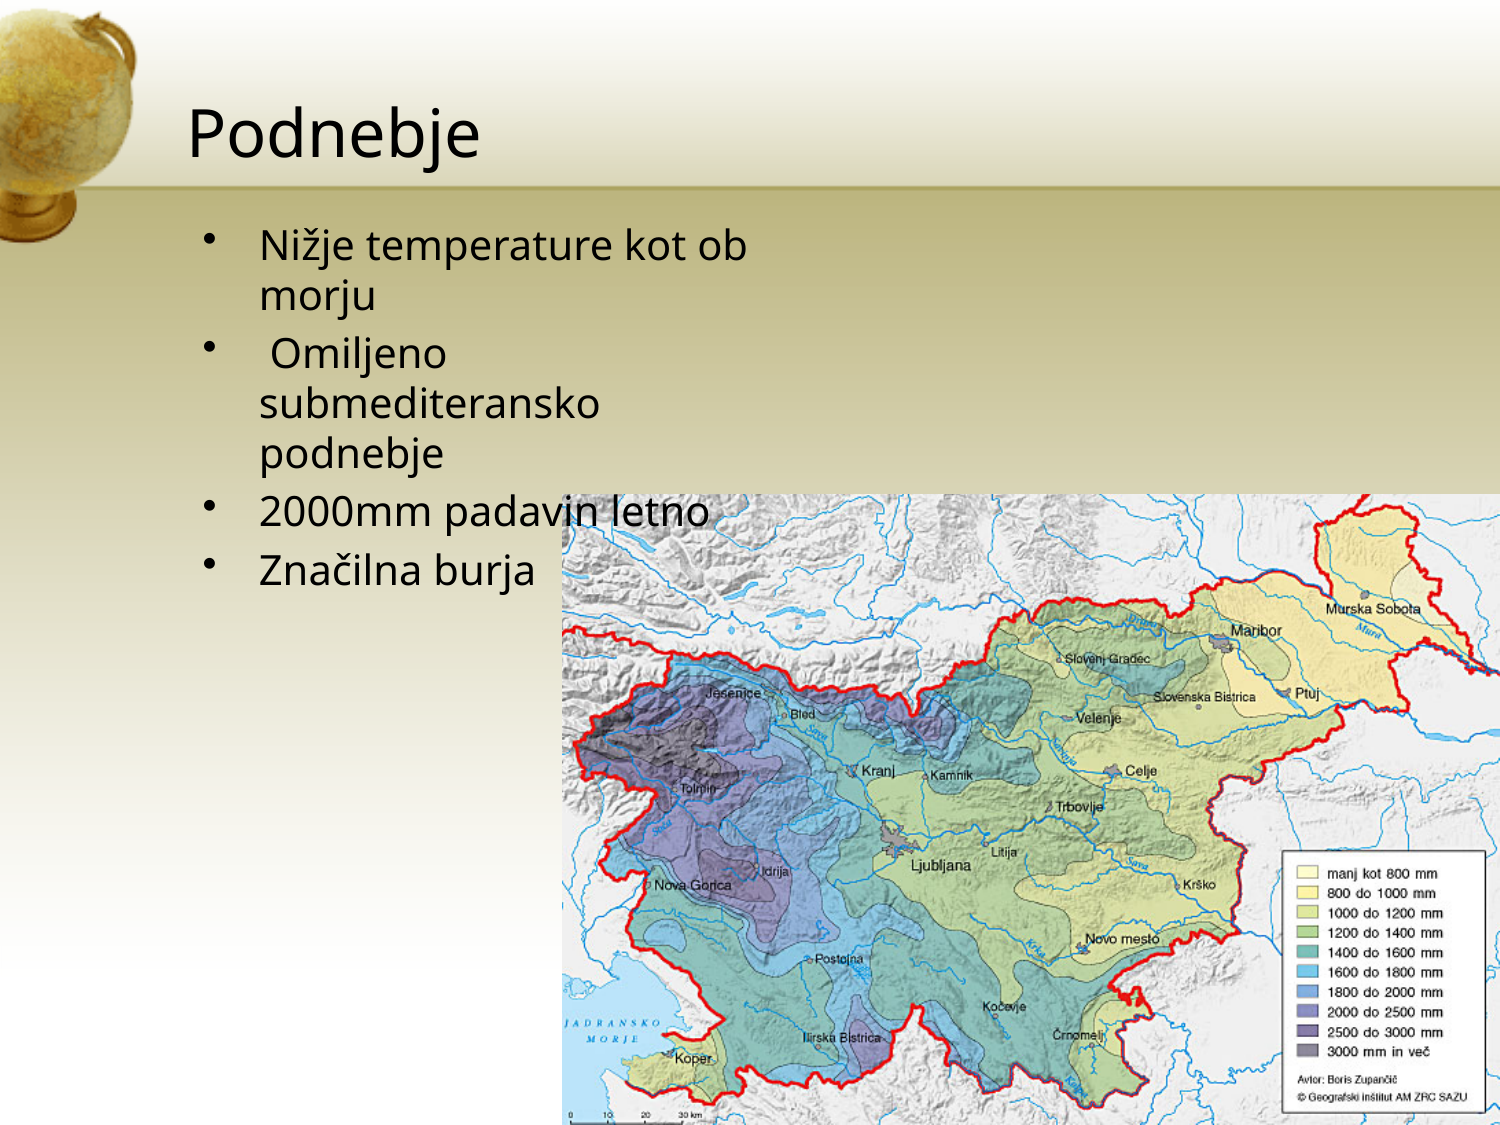

# Podnebje
Nižje temperature kot ob morju
 Omiljeno submediteransko podnebje
2000mm padavin letno
Značilna burja